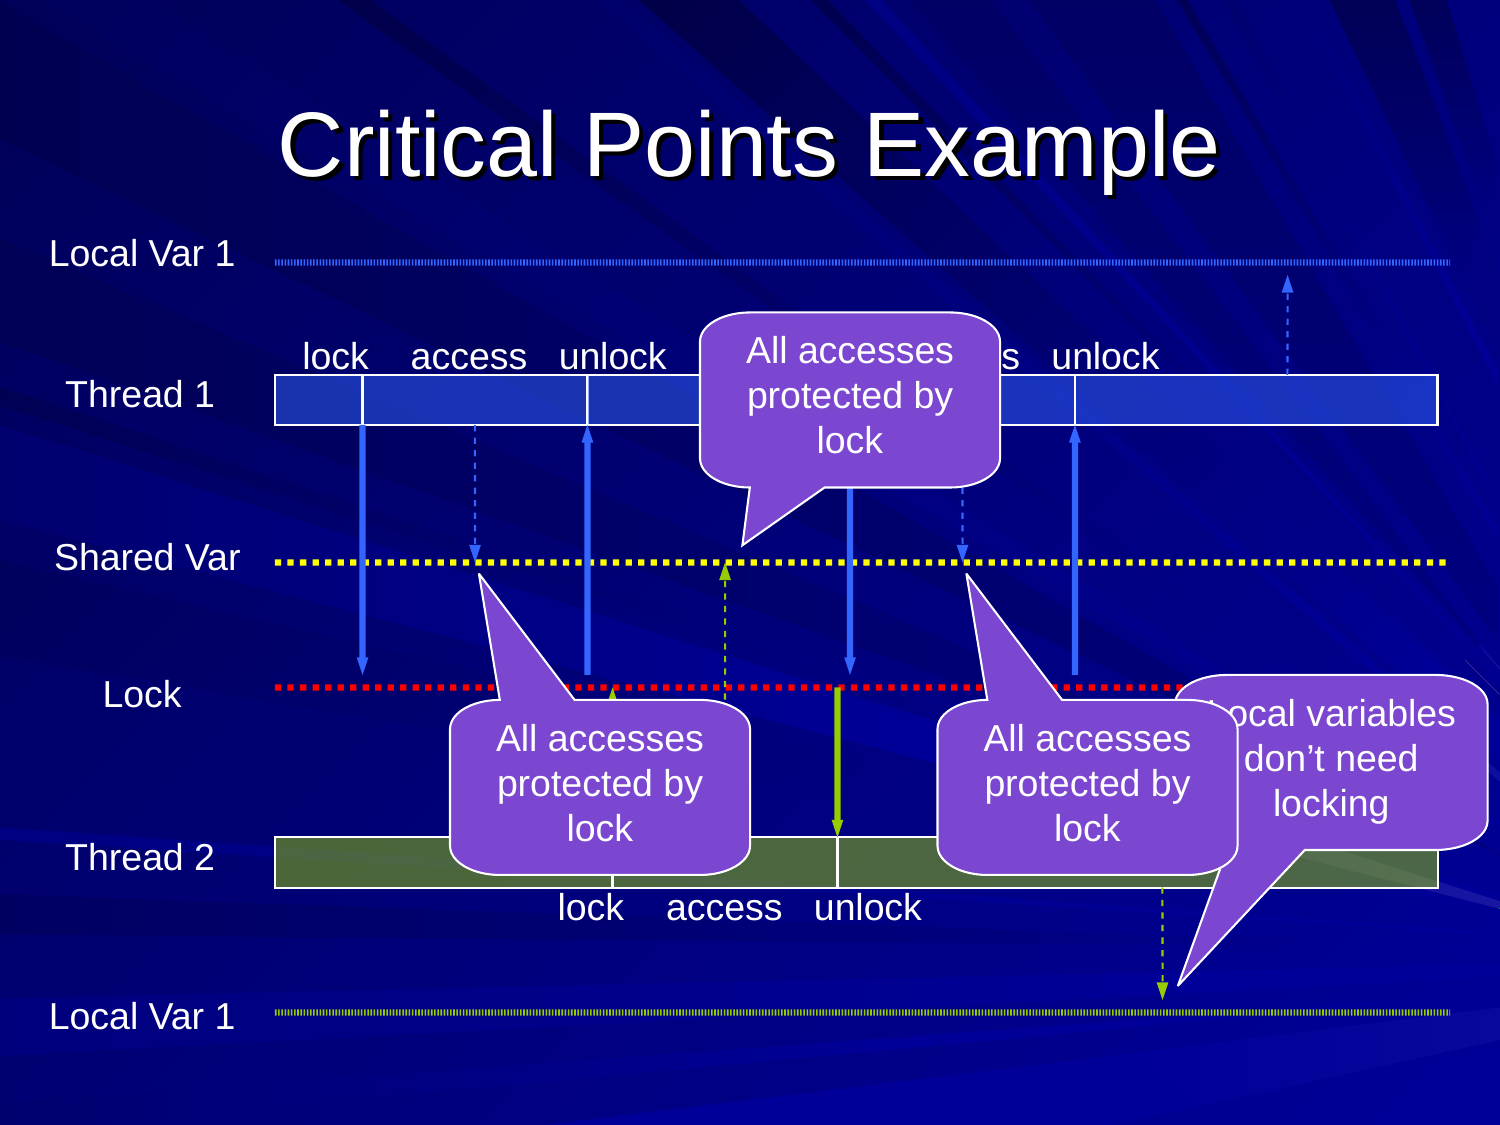

# Critical Points Example
Local Var 1
All accesses protected by lock
lock access unlock
lock access unlock
Thread 1
Shared Var
Lock
Local variables don’t need locking
All accesses protected by lock
All accesses protected by lock
Thread 2
lock access unlock
Local Var 1